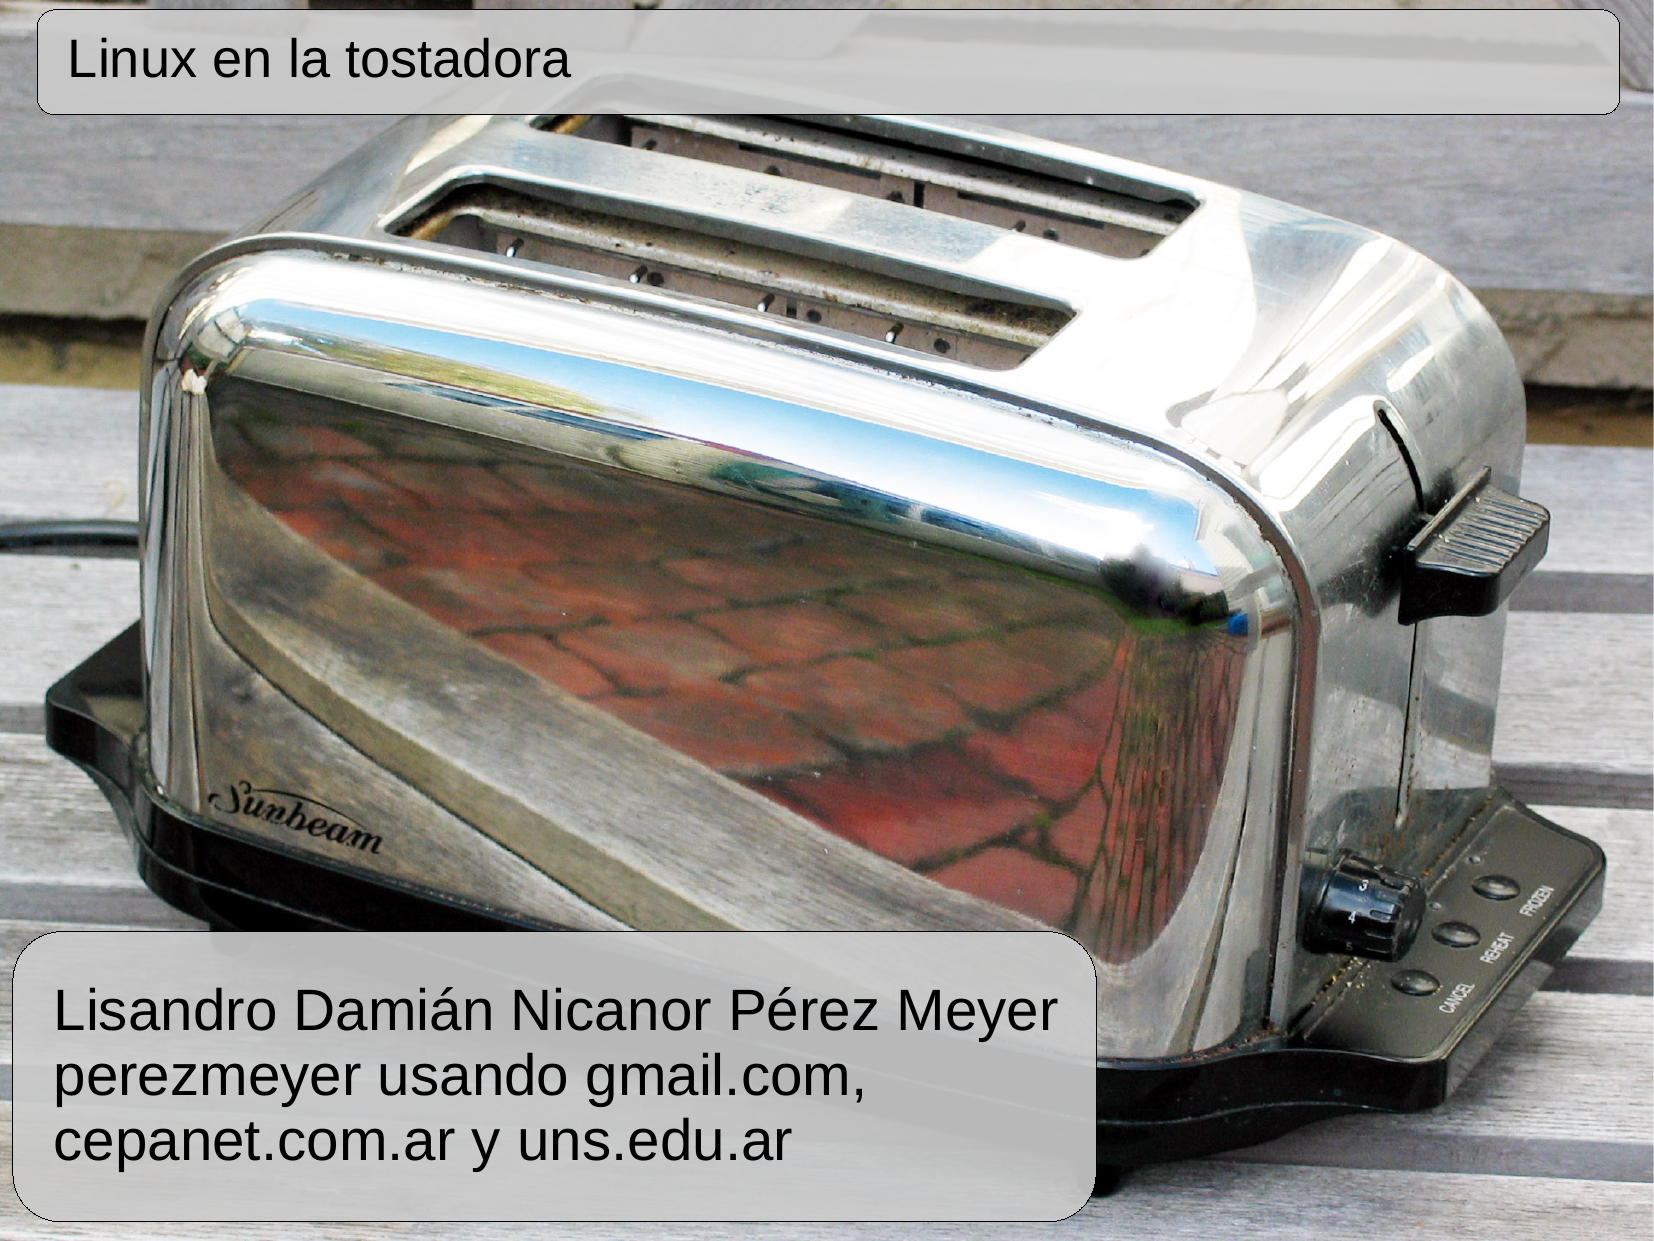

Linux en la tostadora
Lisandro Damián Nicanor Pérez Meyer
perezmeyer usando gmail.com, cepanet.com.ar y uns.edu.ar